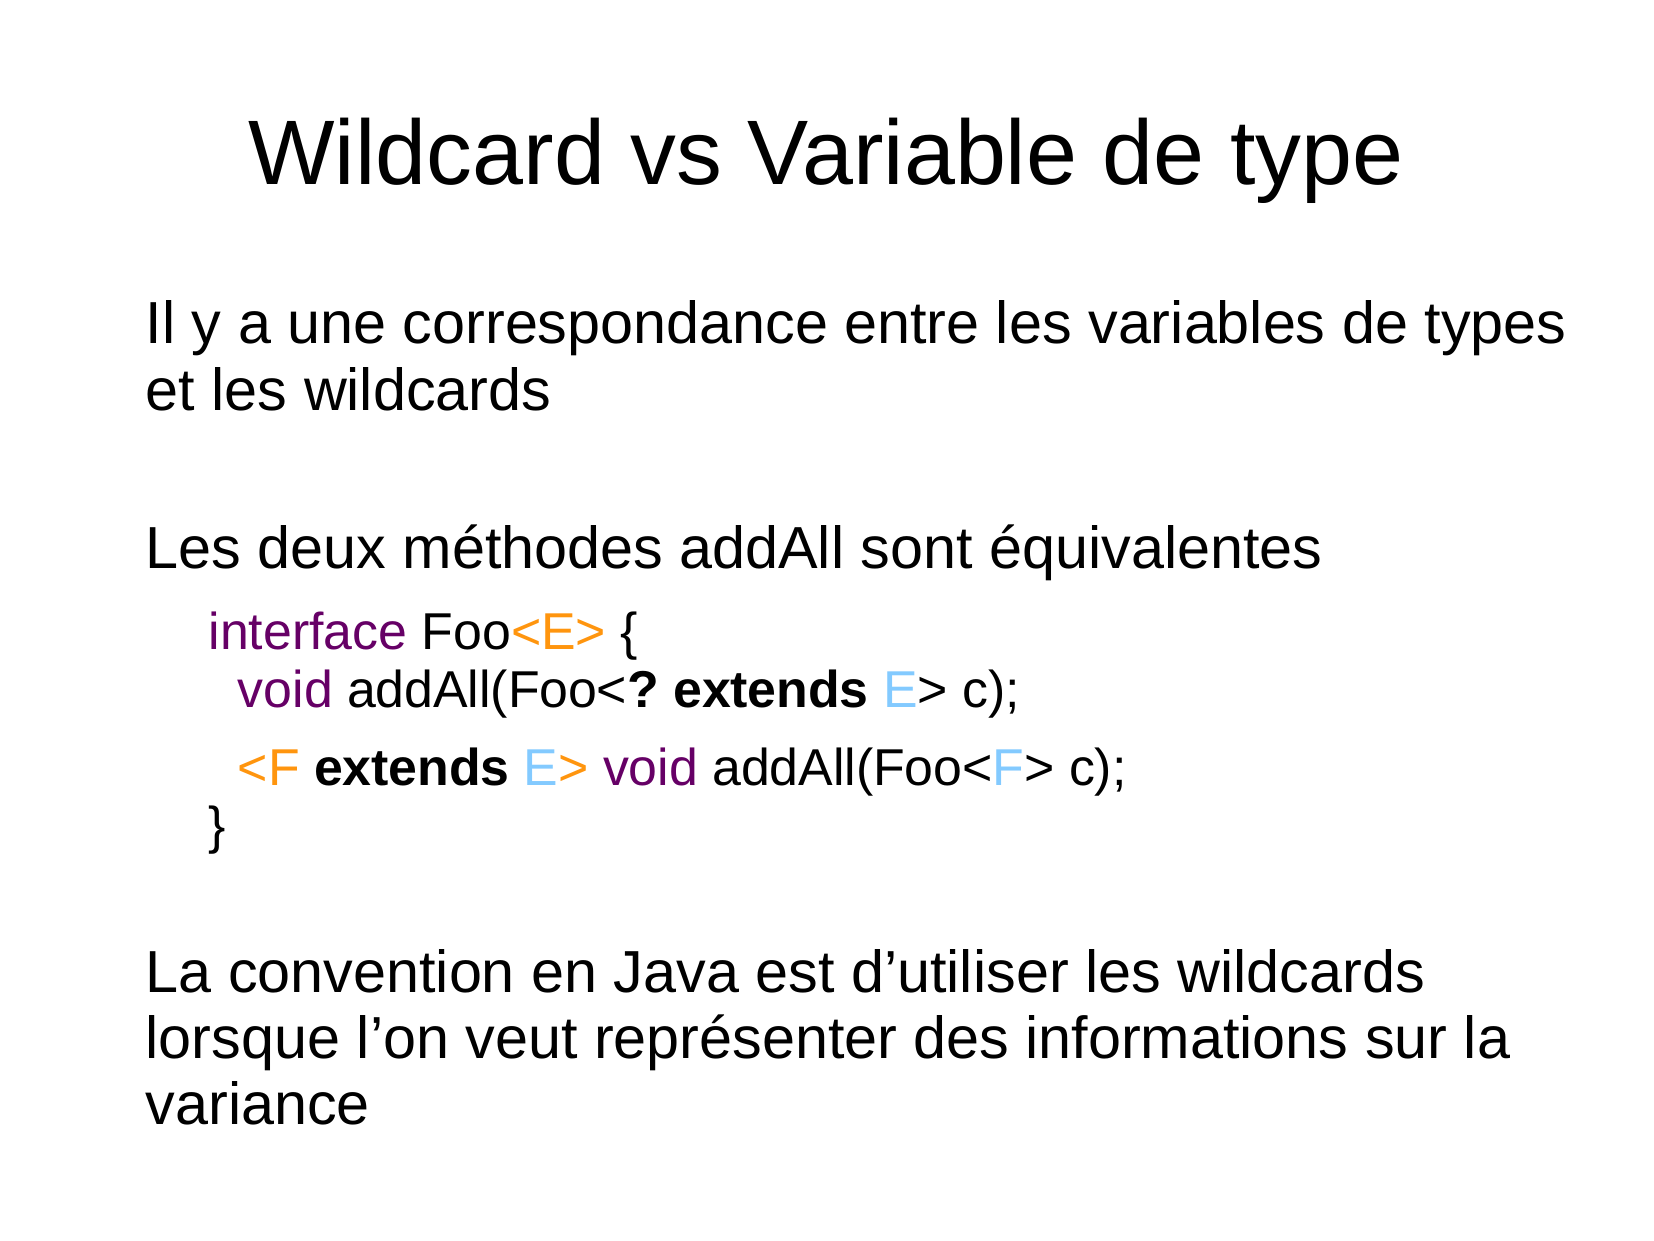

# Wildcard vs Variable de type
Il y a une correspondance entre les variables de types et les wildcards
Les deux méthodes addAll sont équivalentes
interface Foo<E> {
 void addAll(Foo<? extends E> c);
 <F extends E> void addAll(Foo<F> c);
}
La convention en Java est d’utiliser les wildcards lorsque l’on veut représenter des informations sur la variance